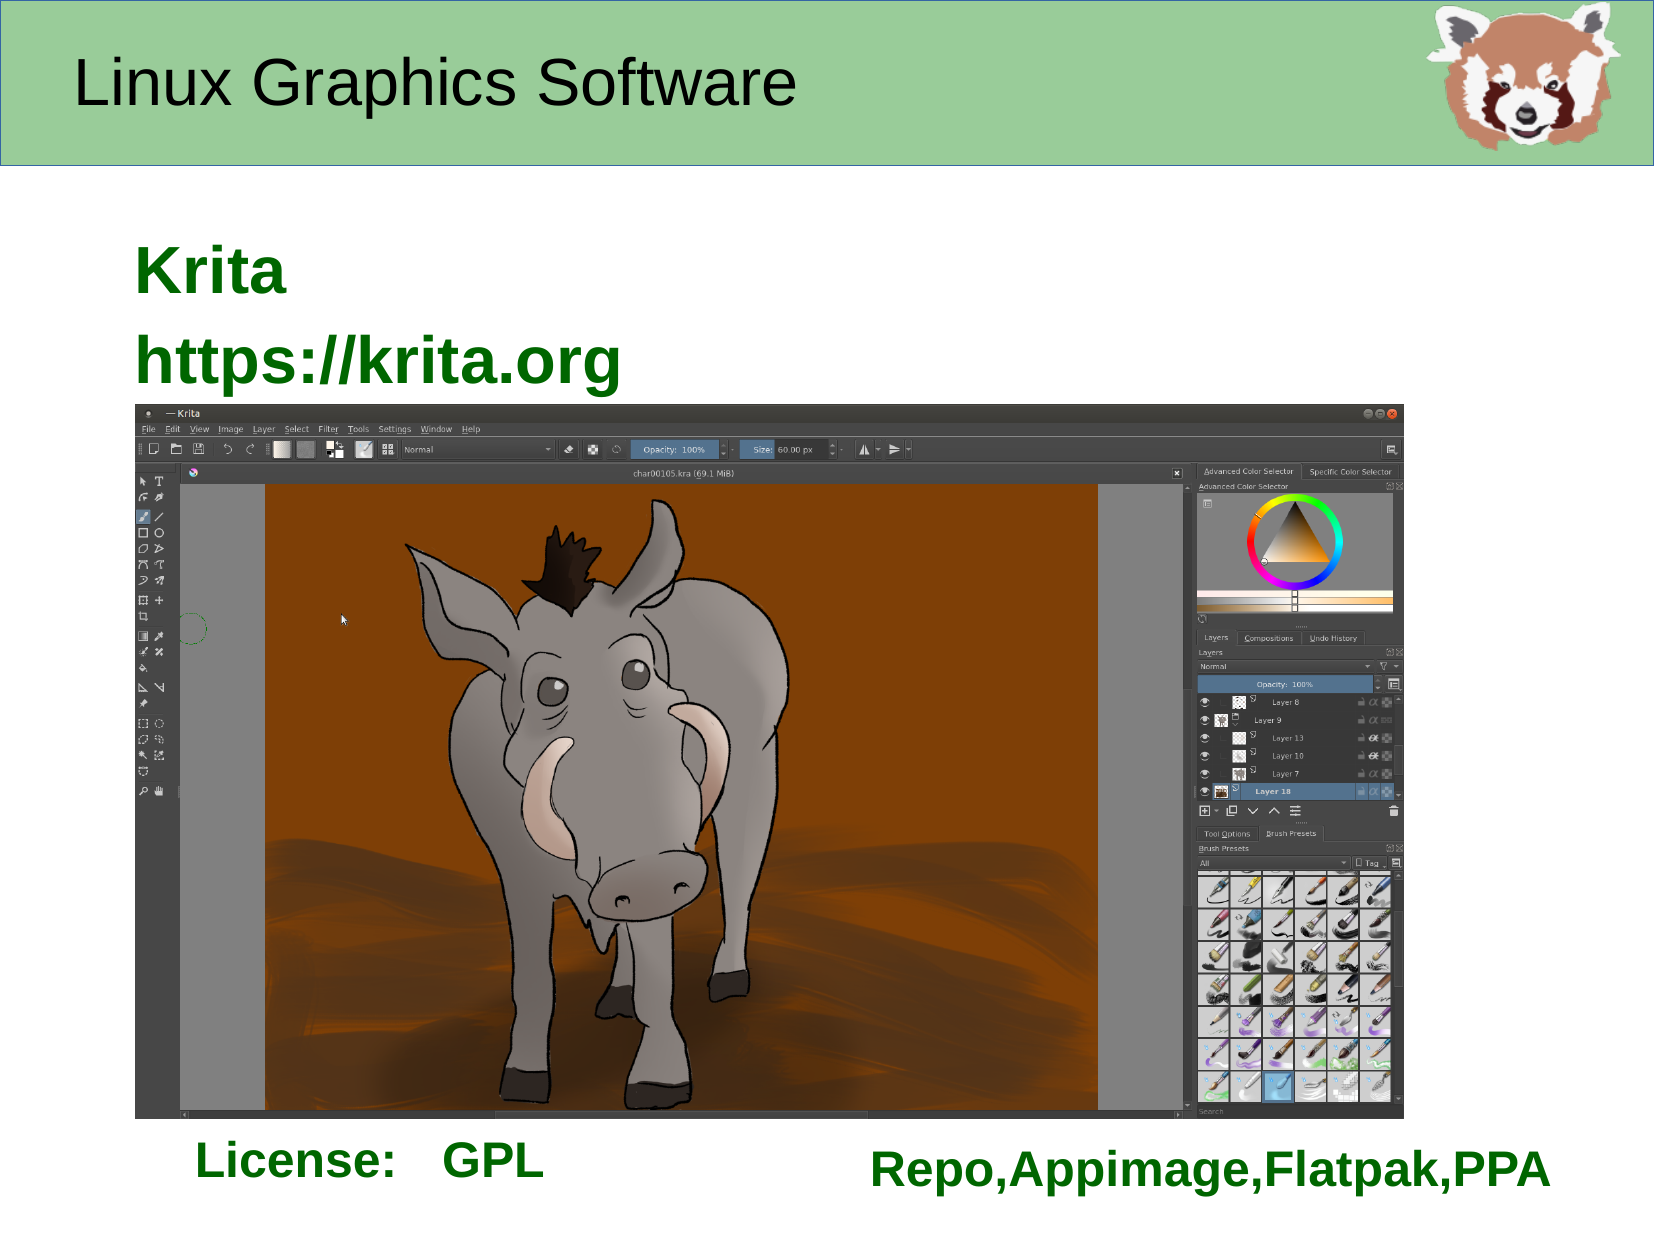

# Linux Graphics Software
Krita
https://krita.org
License:
GPL
Repo,Appimage,Flatpak,PPA